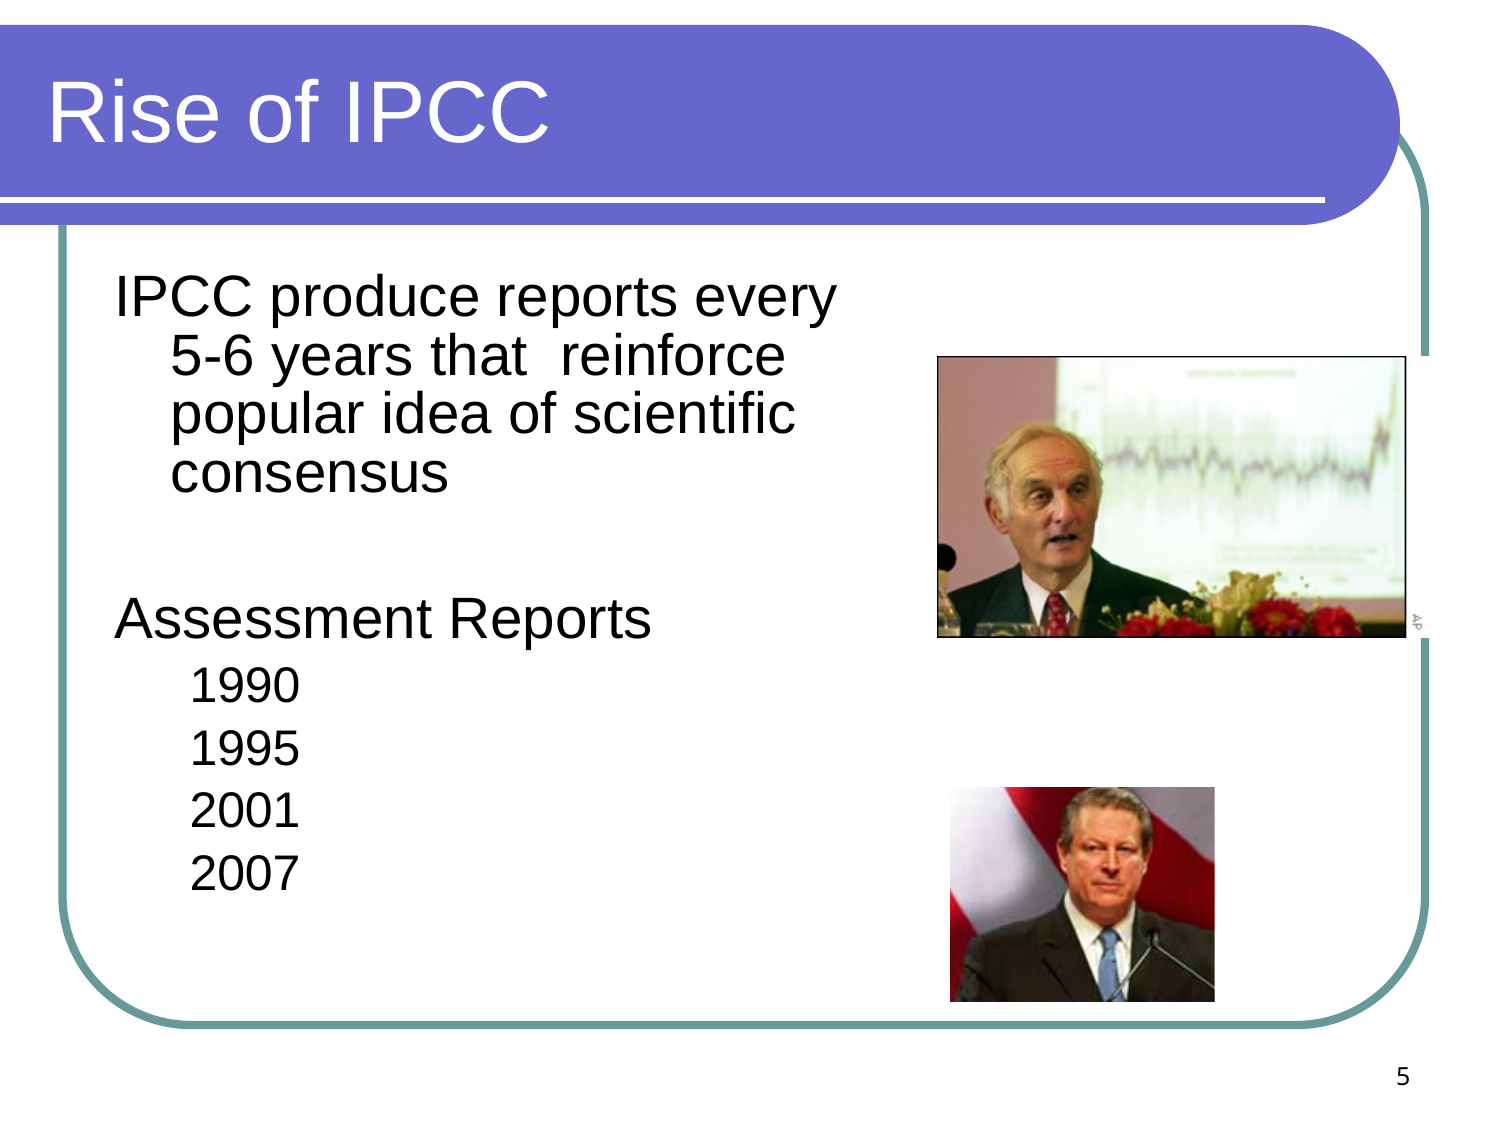

# Rise of IPCC
IPCC produce reports every 5-6 years that reinforce popular idea of scientific consensus
Assessment Reports
1990
1995
2001
2007
5